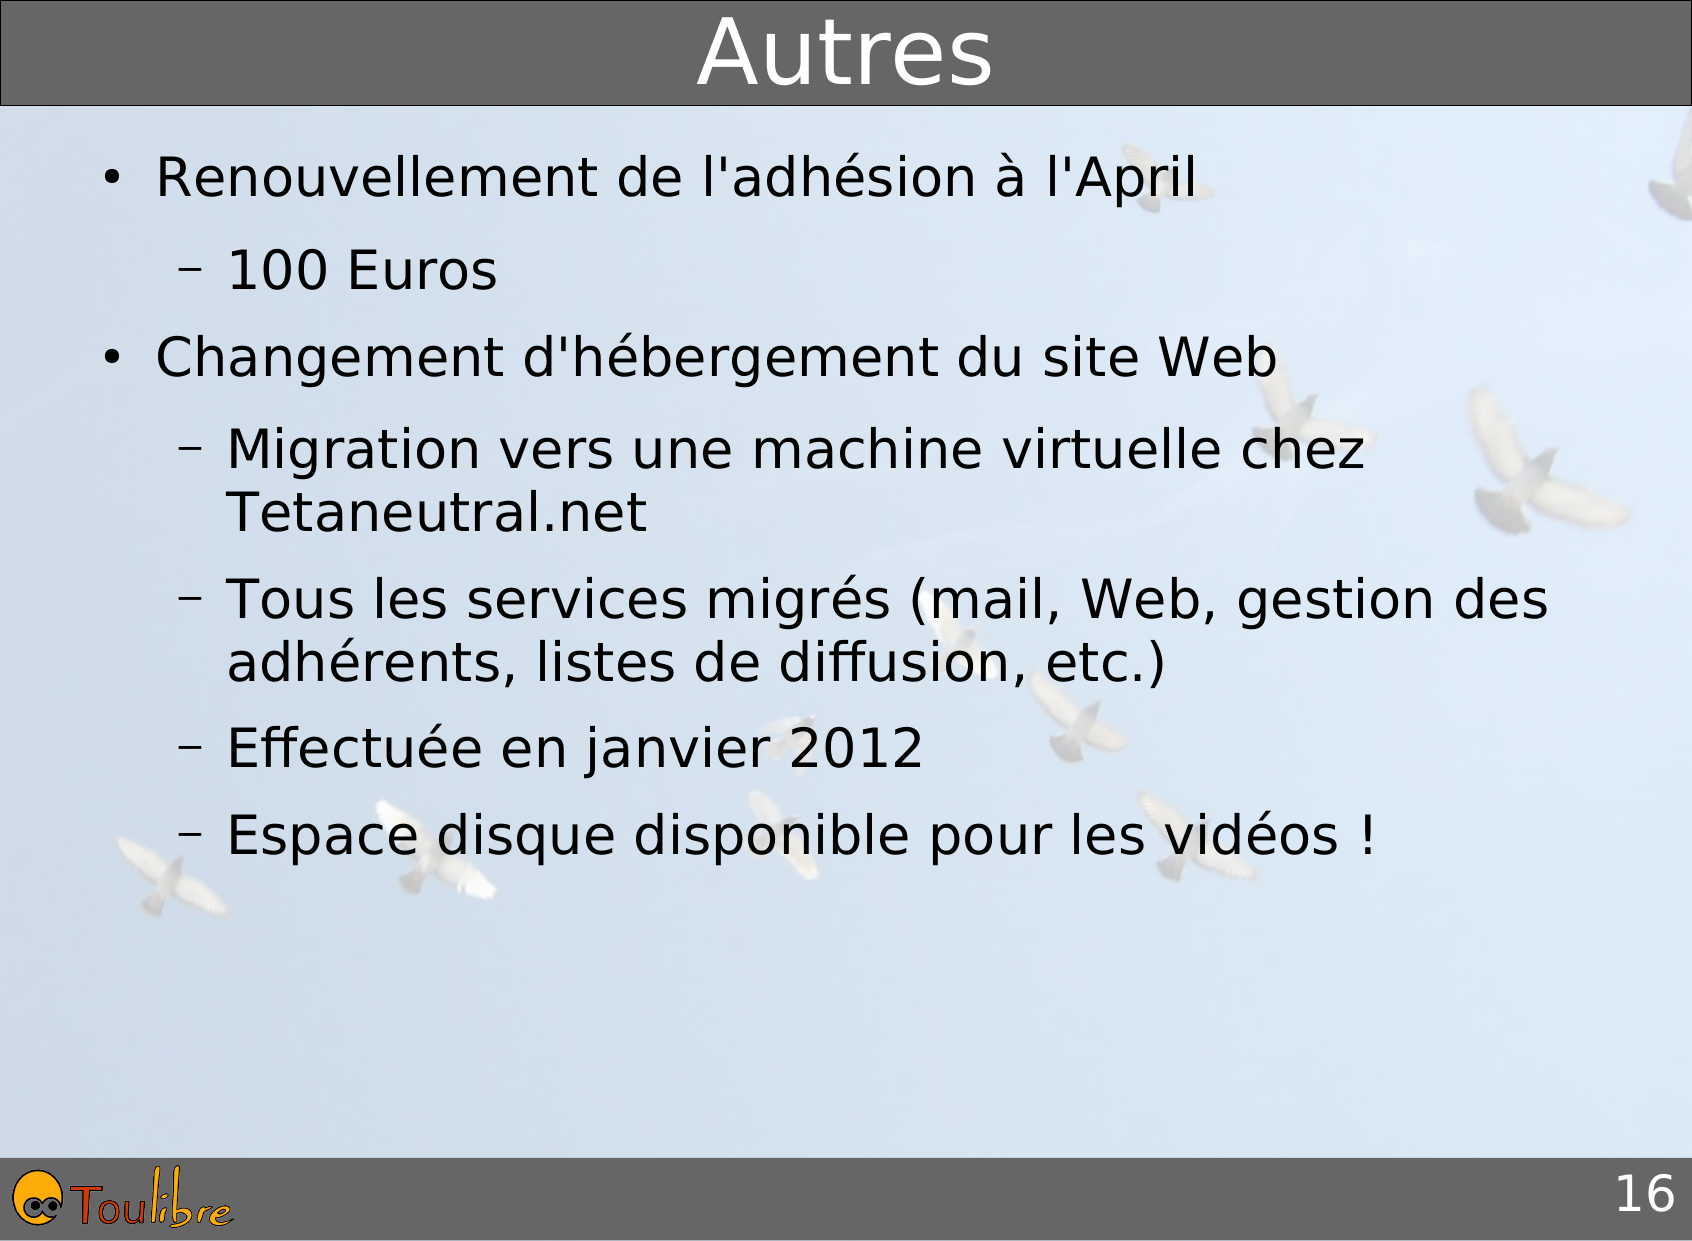

# Autres
Renouvellement de l'adhésion à l'April
100 Euros
Changement d'hébergement du site Web
Migration vers une machine virtuelle chez Tetaneutral.net
Tous les services migrés (mail, Web, gestion des adhérents, listes de diffusion, etc.)
Effectuée en janvier 2012
Espace disque disponible pour les vidéos !